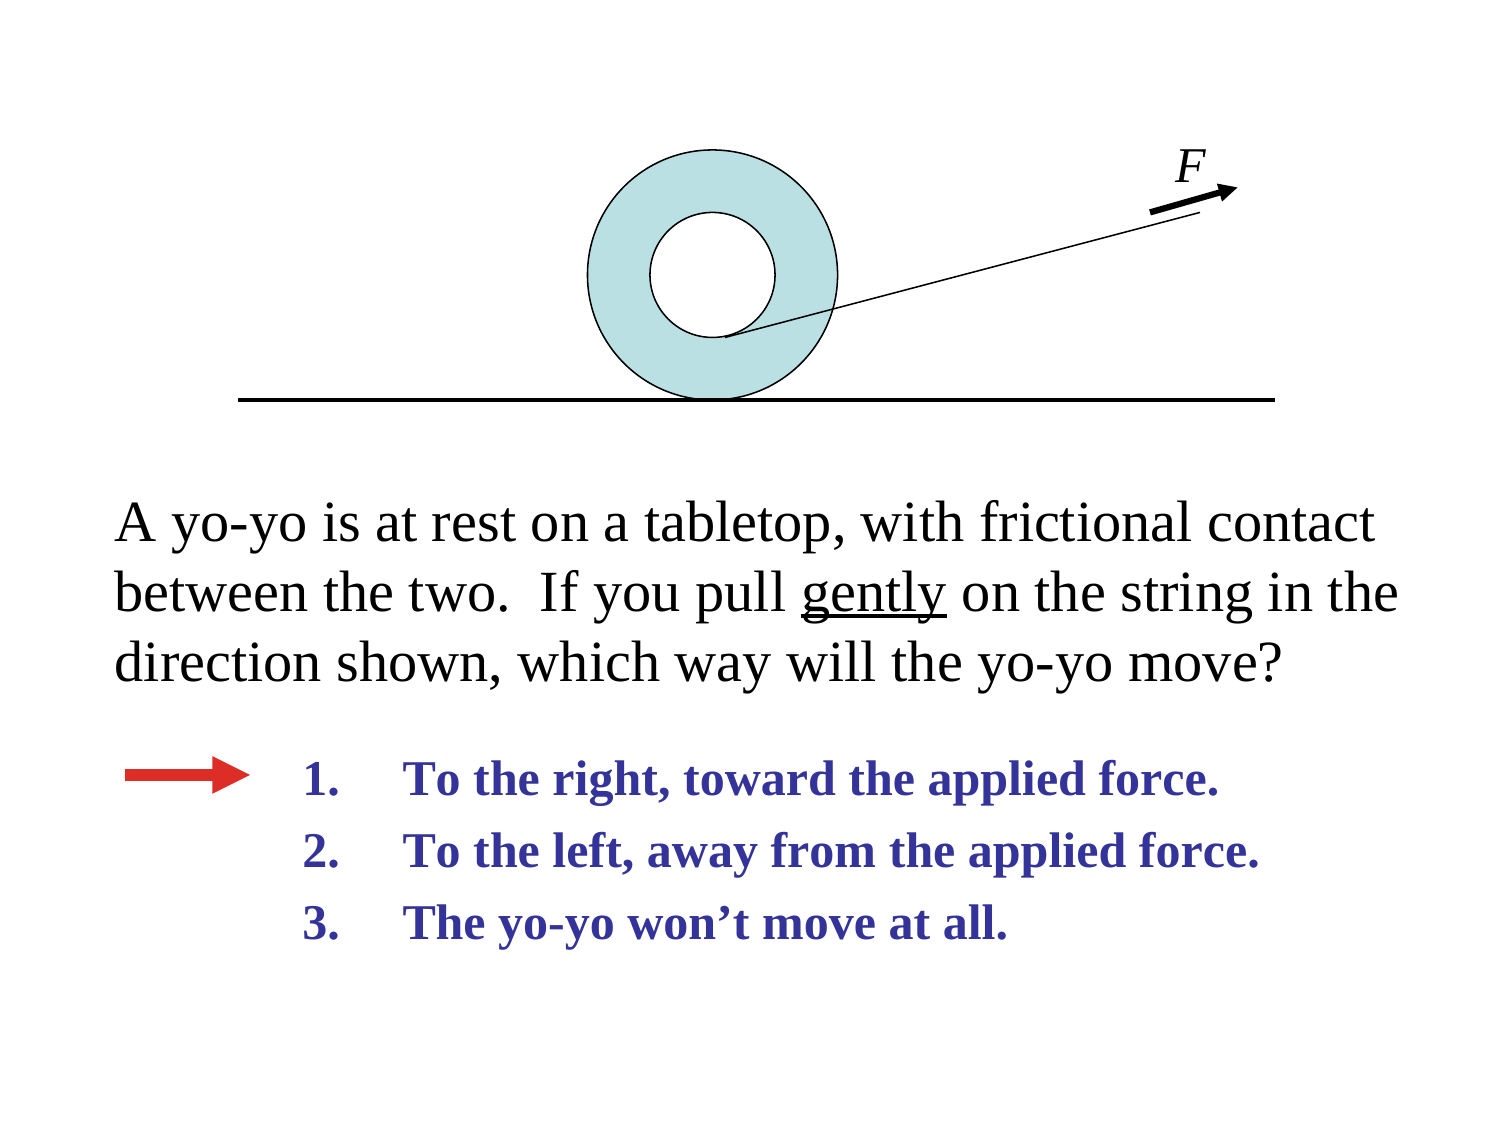

F
A yo-yo is at rest on a tabletop, with frictional contact between the two. If you pull gently on the string in the direction shown, which way will the yo-yo move?
# To the right, toward the applied force.
To the left, away from the applied force.
The yo-yo won’t move at all.